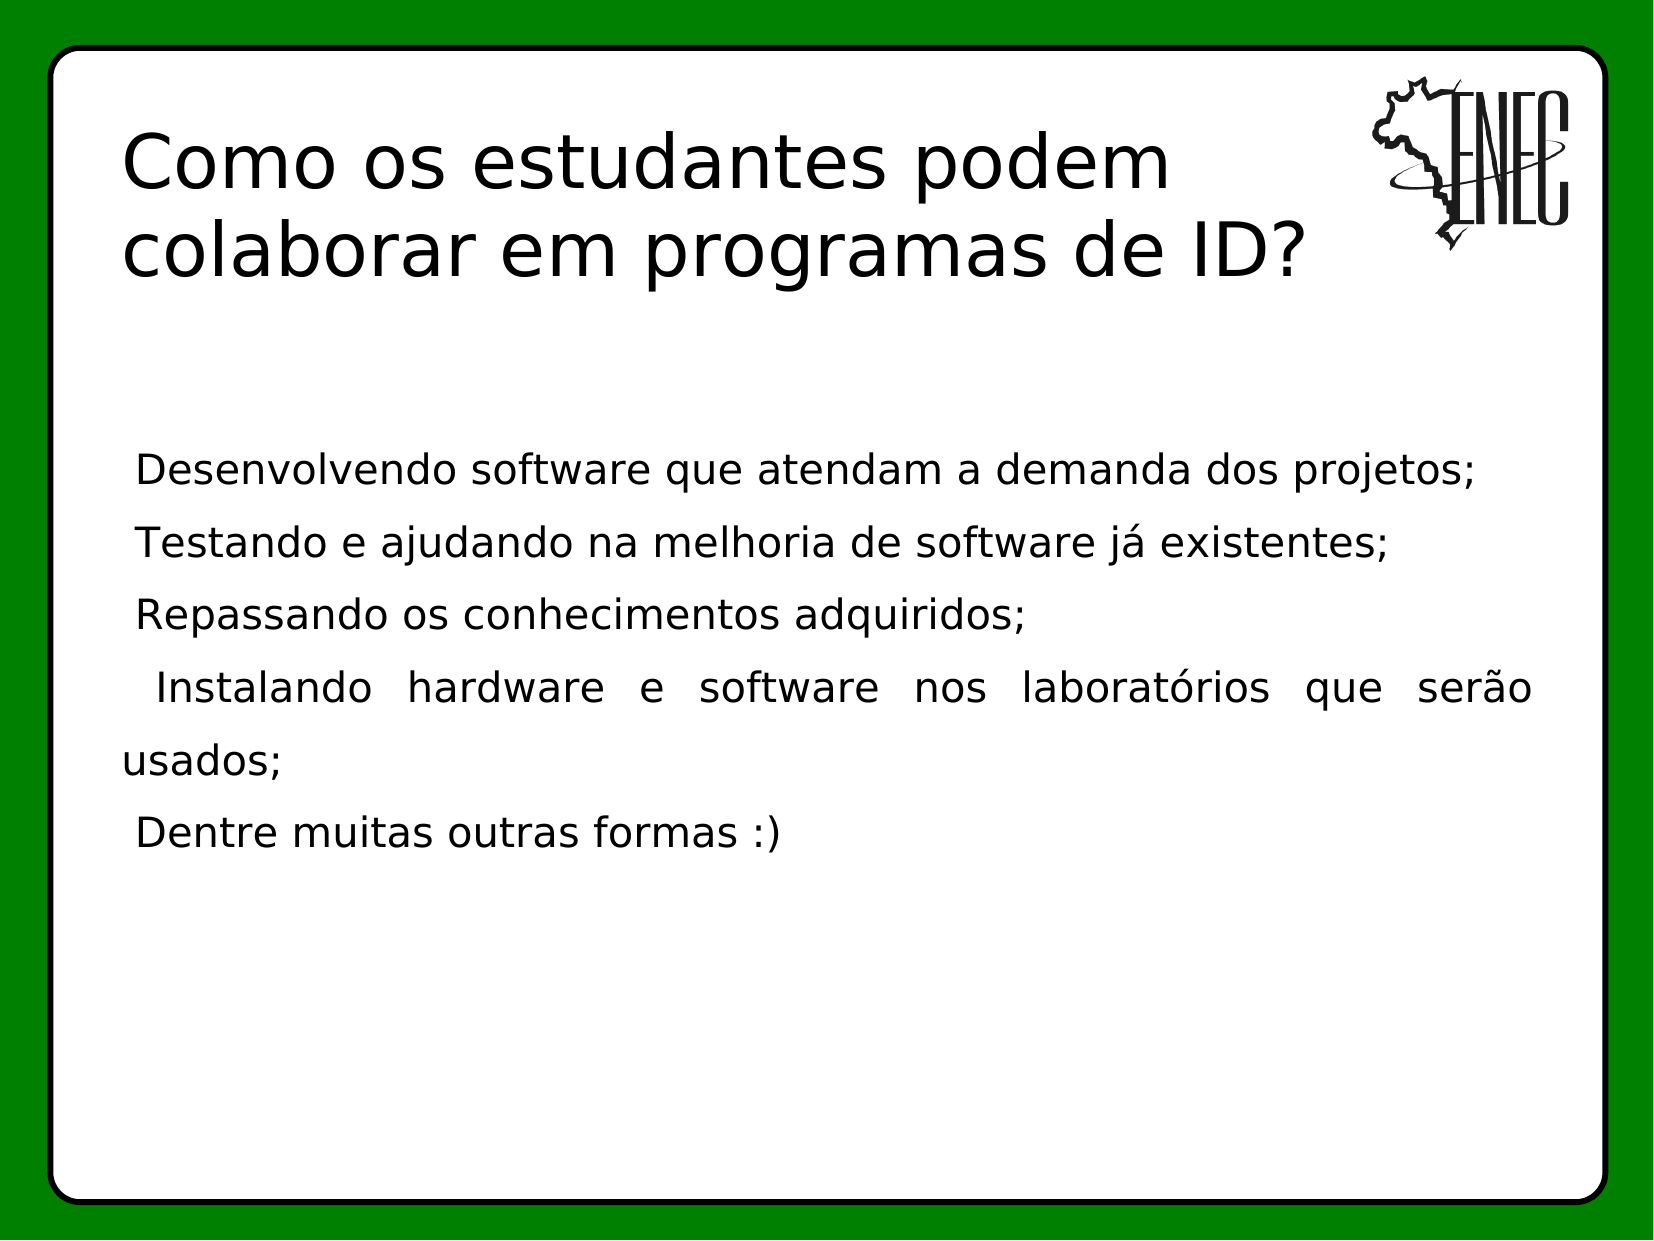

# Como os estudantes podem colaborar em programas de ID?
 Desenvolvendo software que atendam a demanda dos projetos;
 Testando e ajudando na melhoria de software já existentes;
 Repassando os conhecimentos adquiridos;
 Instalando hardware e software nos laboratórios que serão usados;
 Dentre muitas outras formas :)